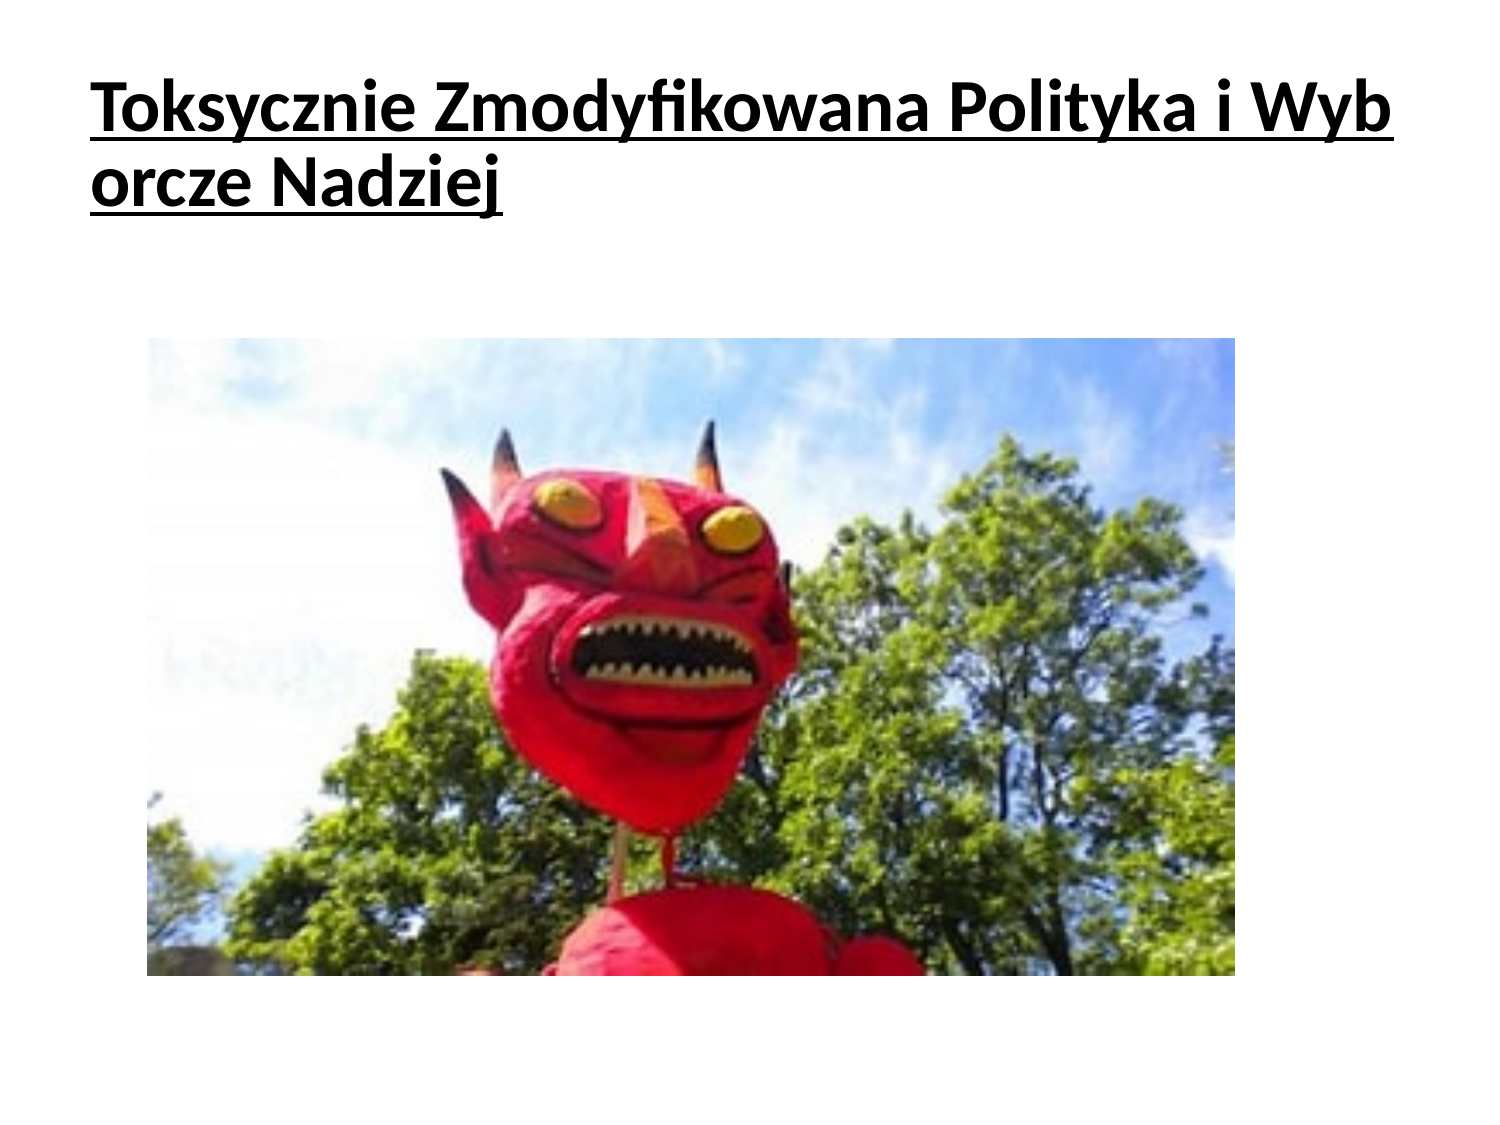

# Toksycznie Zmodyfikowana Polityka i Wyborcze Nadziej